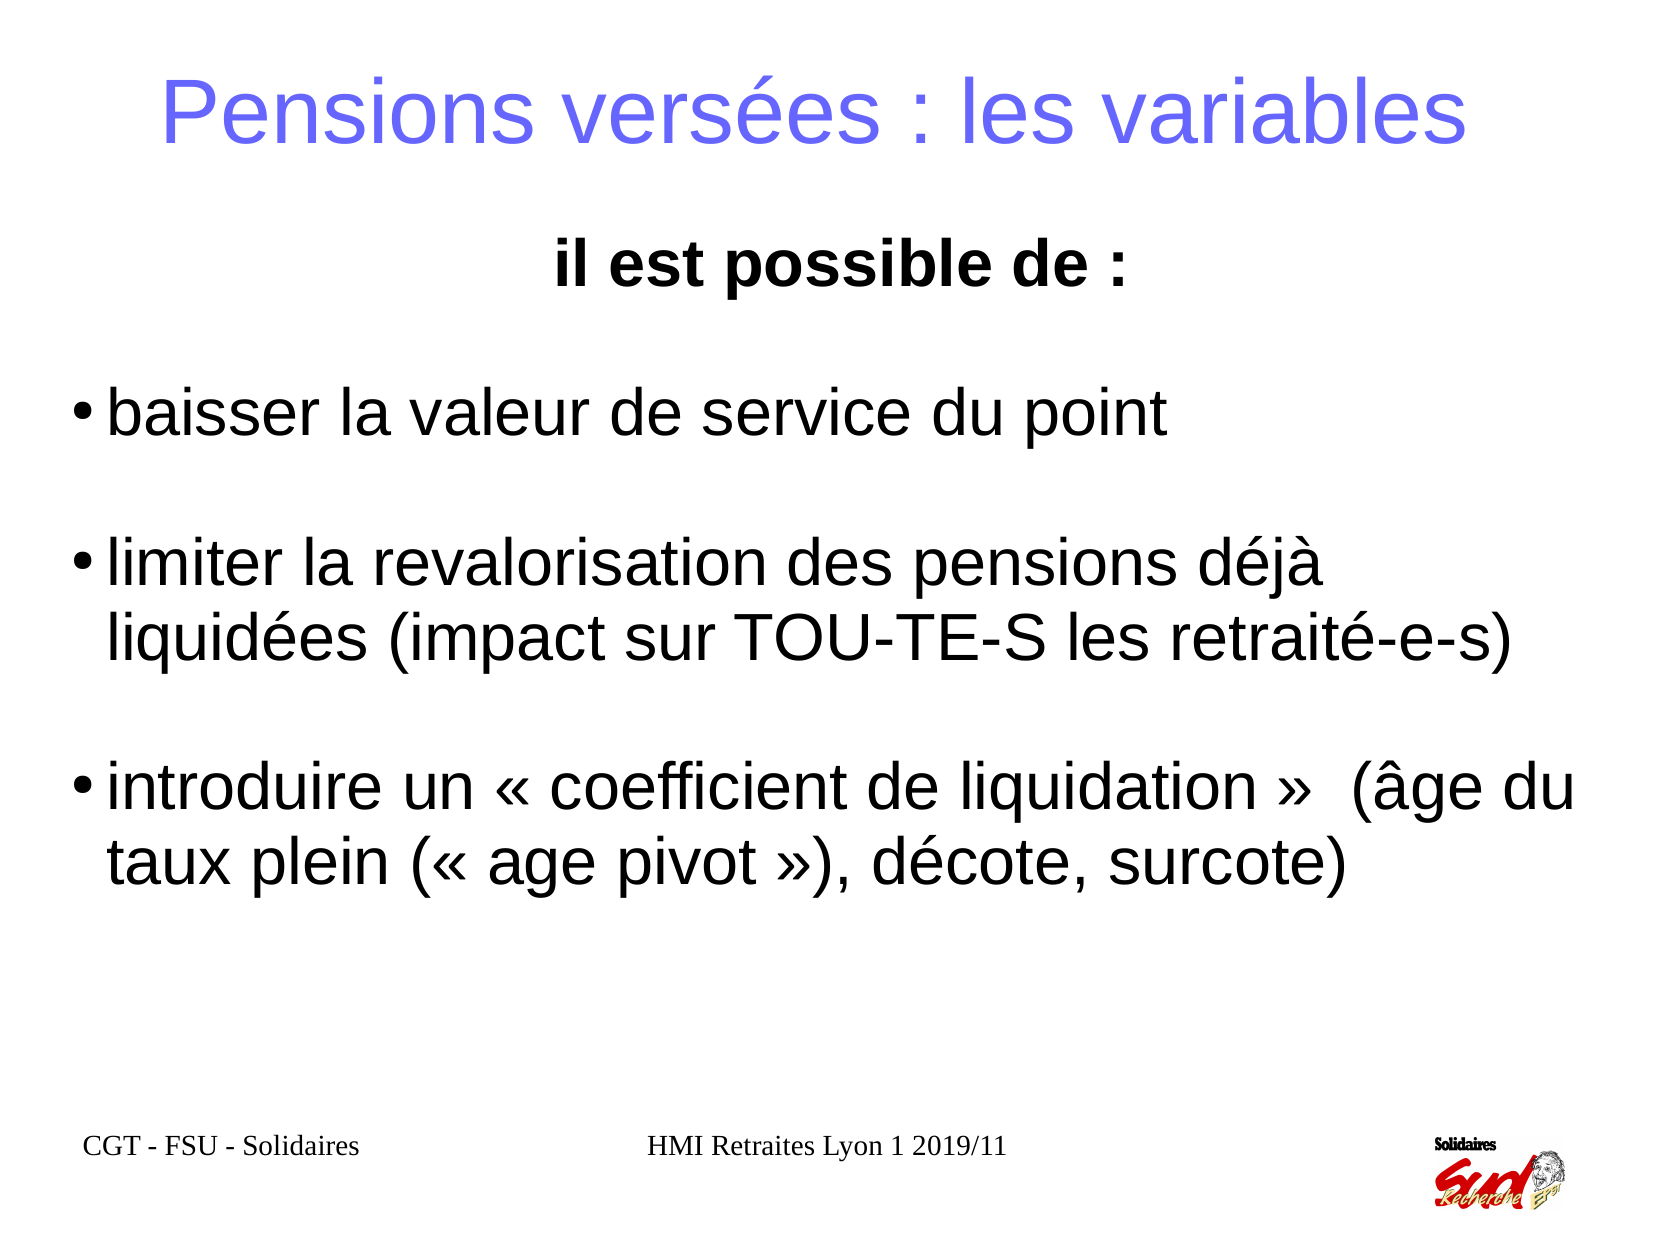

Pensions versées : les variables
# il est possible de :
baisser la valeur de service du point
limiter la revalorisation des pensions déjà liquidées (impact sur TOU-TE-S les retraité-e-s)
introduire un « coefficient de liquidation » (âge du taux plein (« age pivot »), décote, surcote)
CGT - FSU - Solidaires
HMI Retraites Lyon 1 2019/11